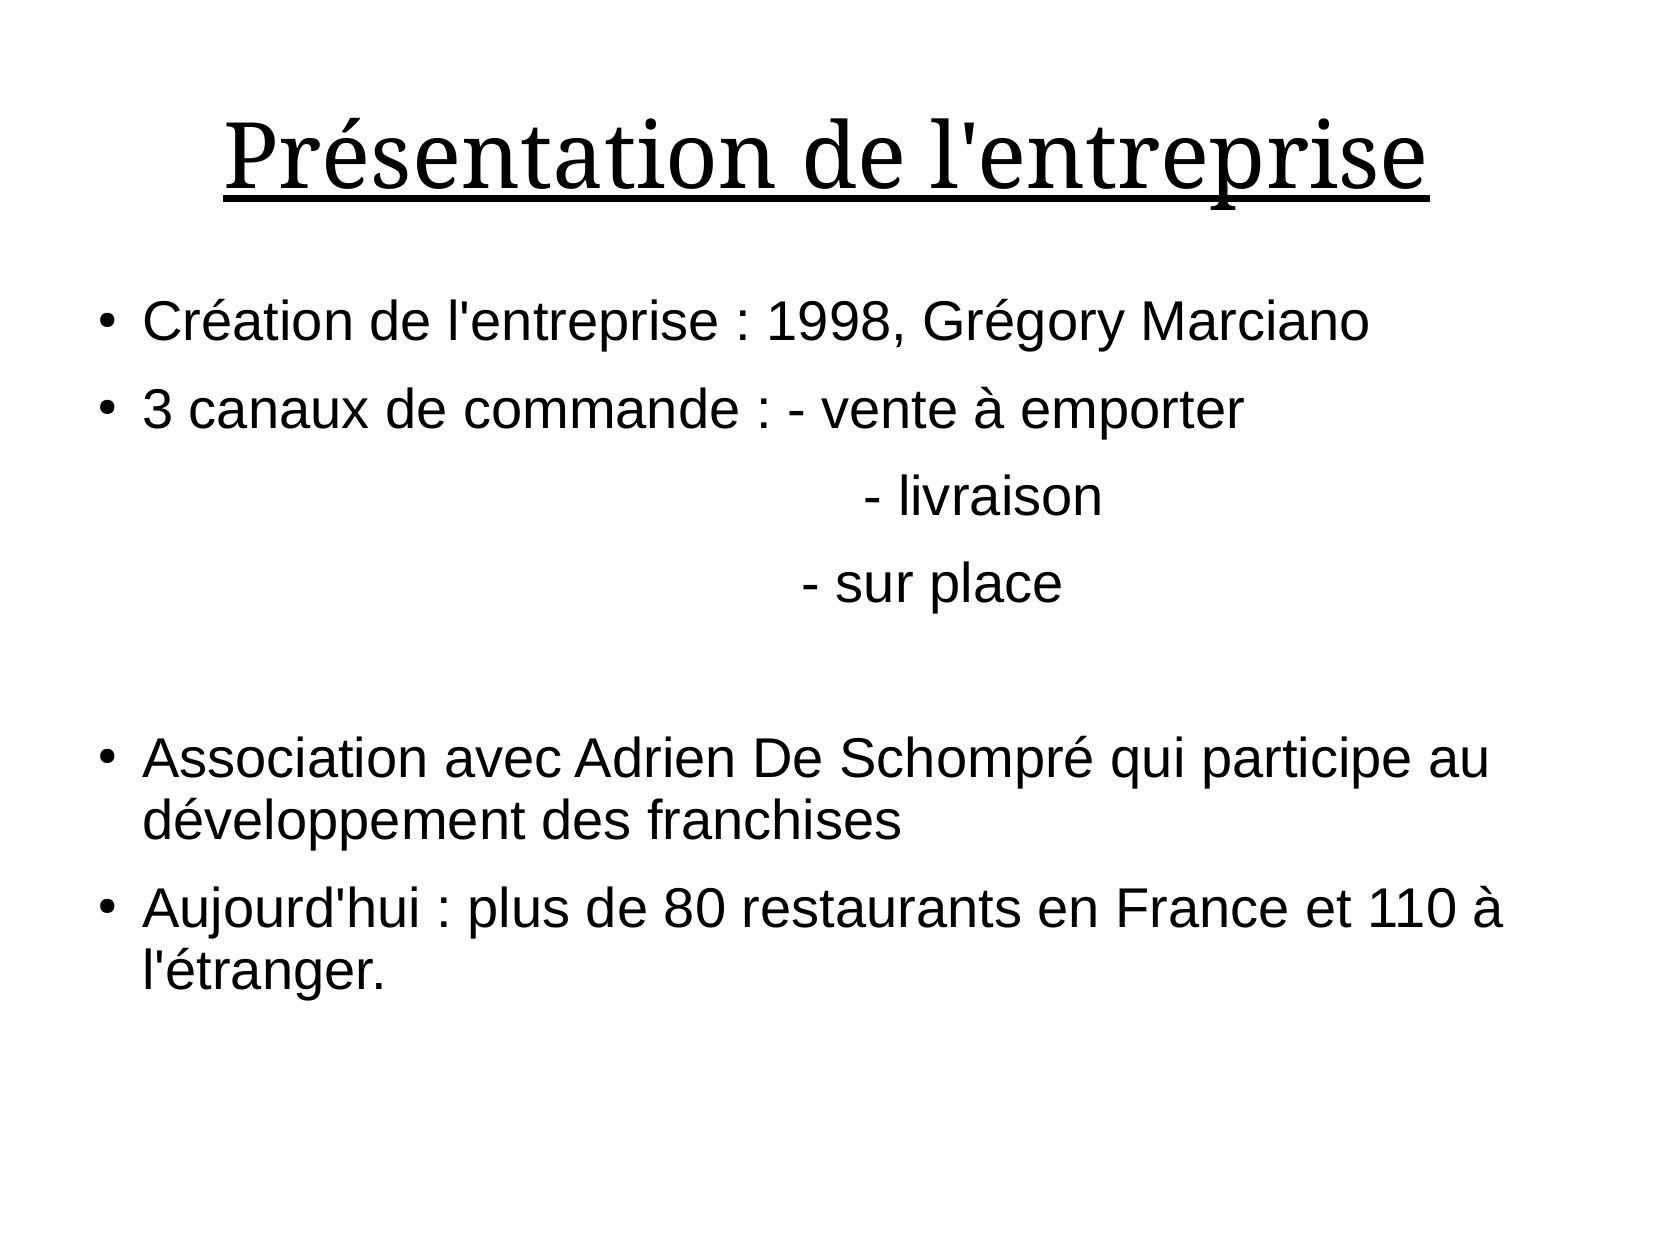

# Présentation de l'entreprise
Création de l'entreprise : 1998, Grégory Marciano
3 canaux de commande : - vente à emporter
 - livraison
 - sur place
Association avec Adrien De Schompré qui participe au développement des franchises
Aujourd'hui : plus de 80 restaurants en France et 110 à l'étranger.